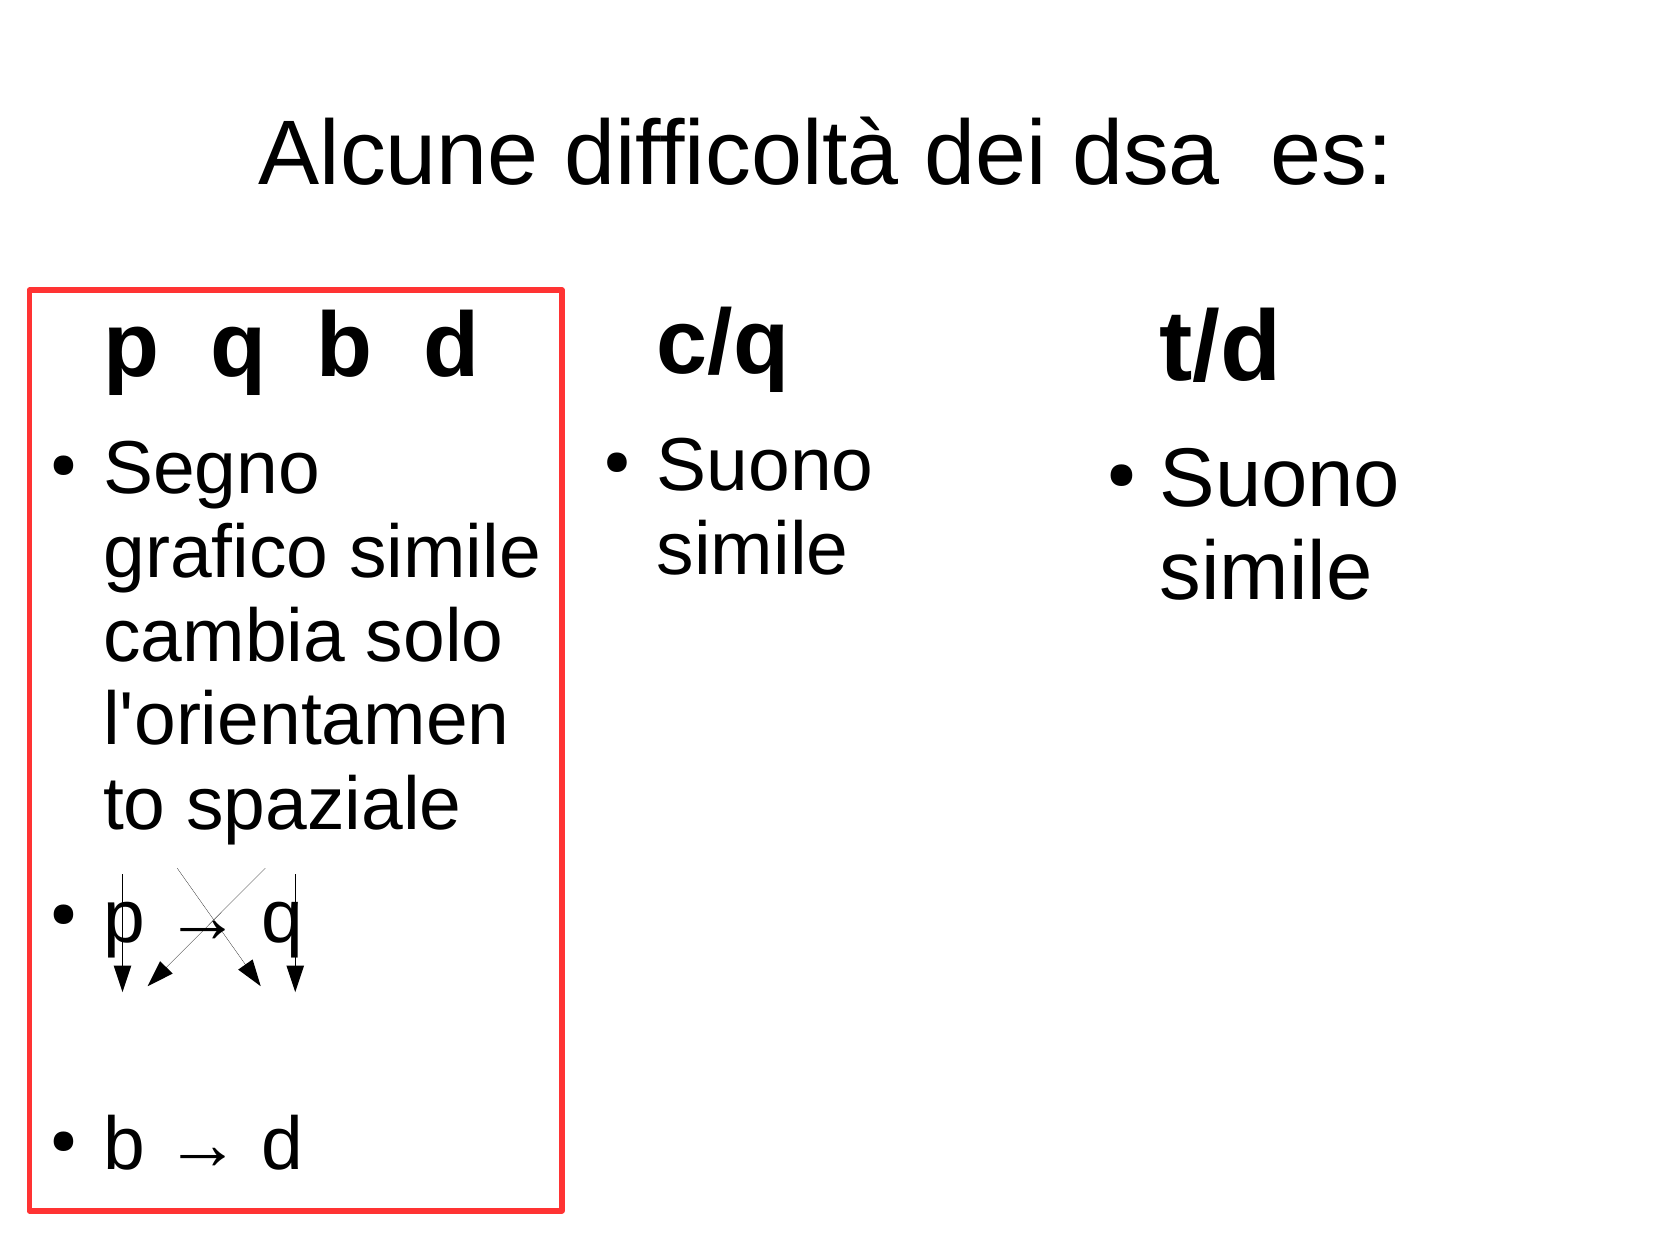

# Alcune difficoltà dei dsa es:
p q b d
Segno grafico simile cambia solo l'orientamen to spaziale
p → q
b → d
c/q
Suono simile
t/d
Suono simile